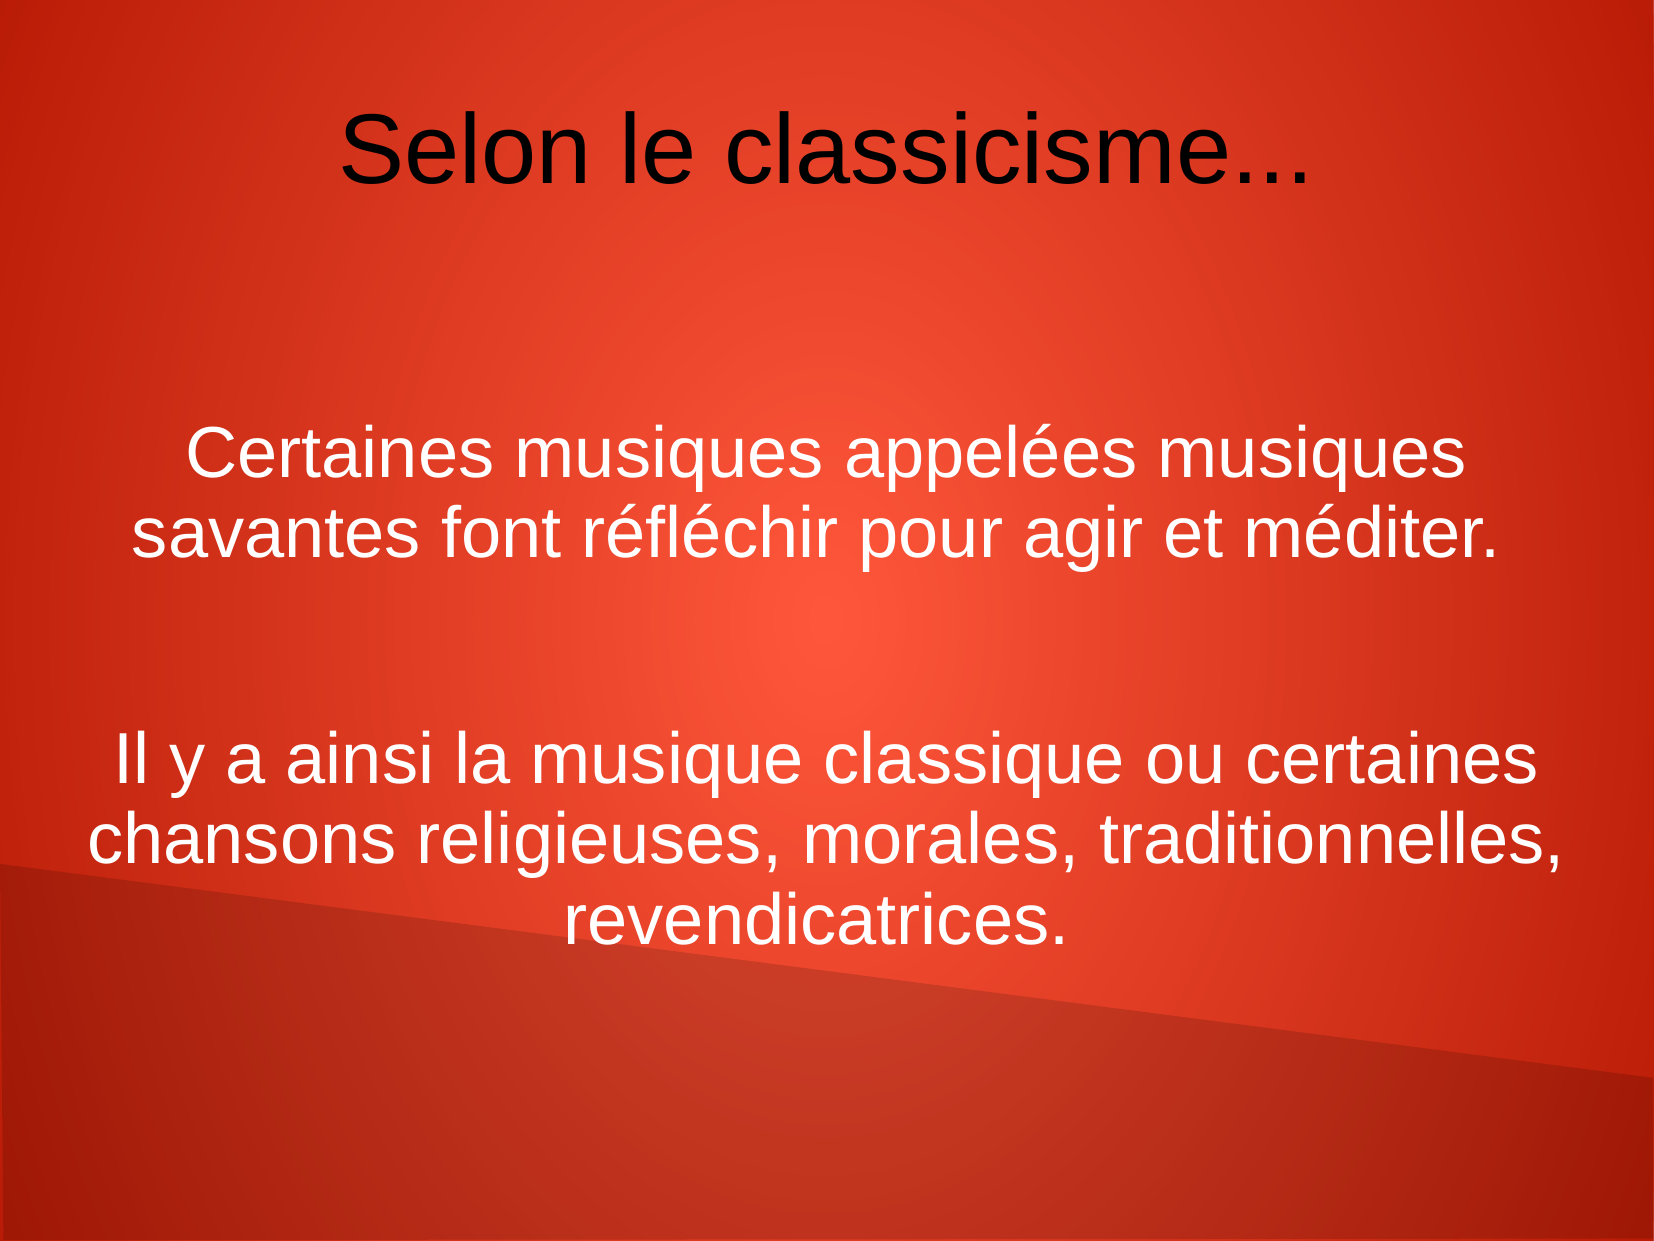

# Selon le classicisme...
Certaines musiques appelées musiques savantes font réfléchir pour agir et méditer.
Il y a ainsi la musique classique ou certaines chansons religieuses, morales, traditionnelles, revendicatrices.